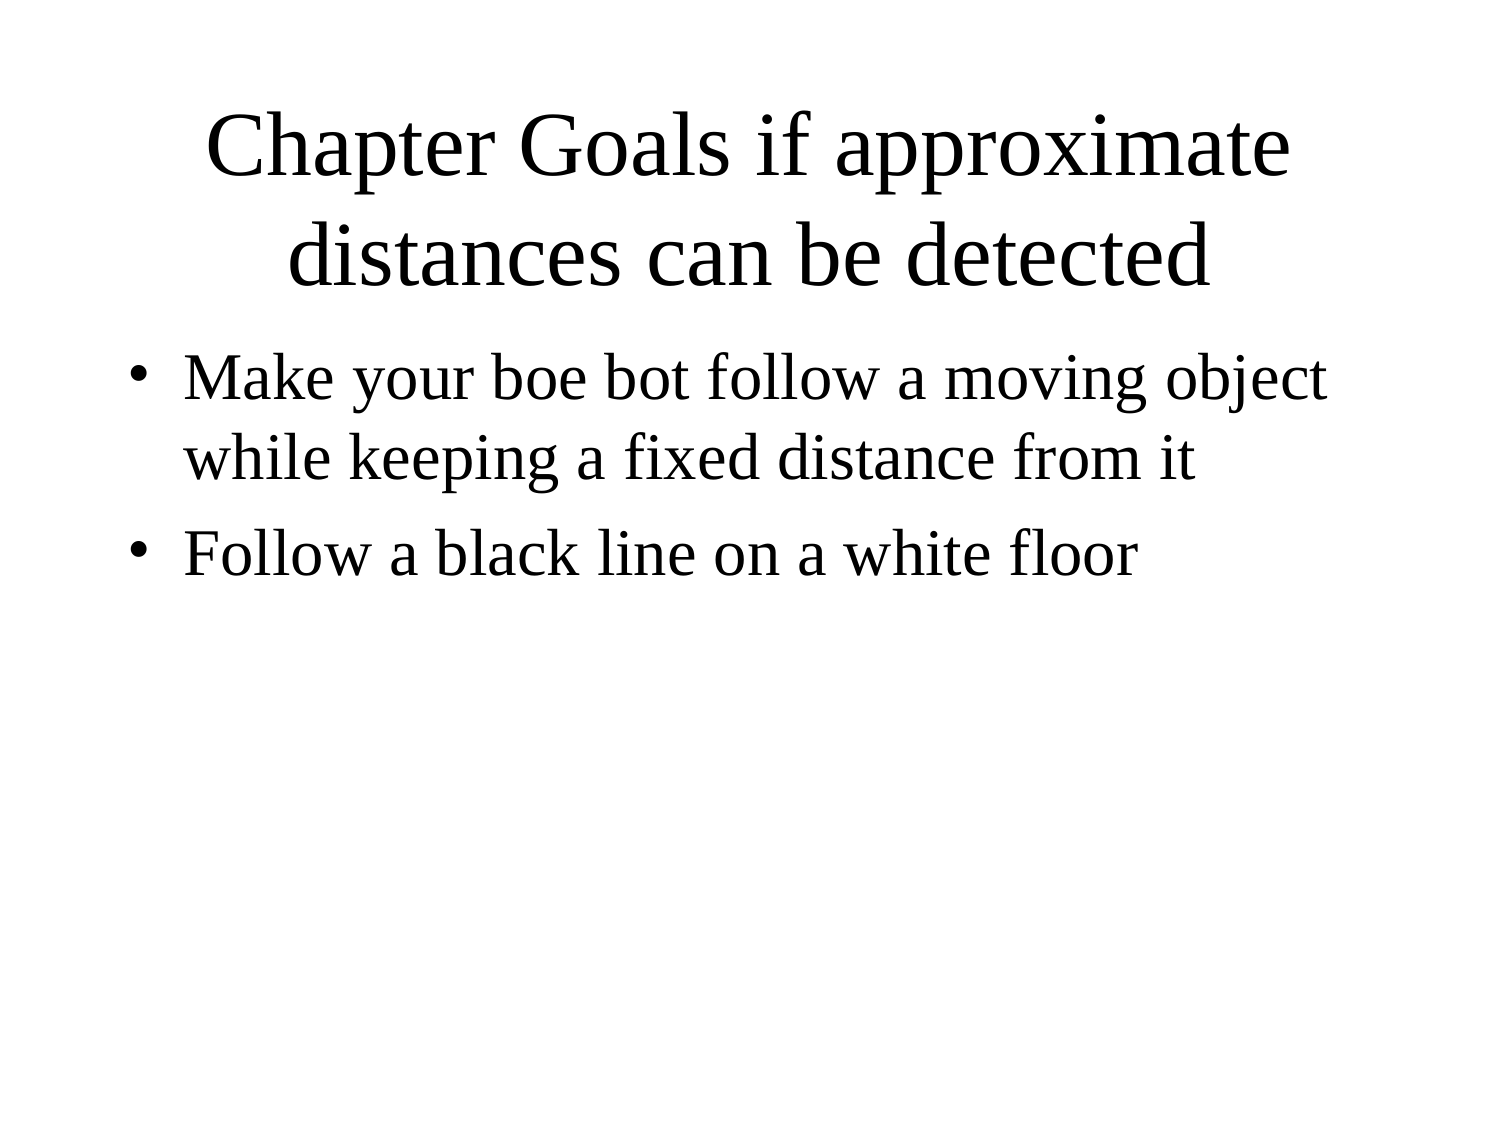

# Chapter Goals if approximate distances can be detected
Make your boe bot follow a moving object while keeping a fixed distance from it
Follow a black line on a white floor